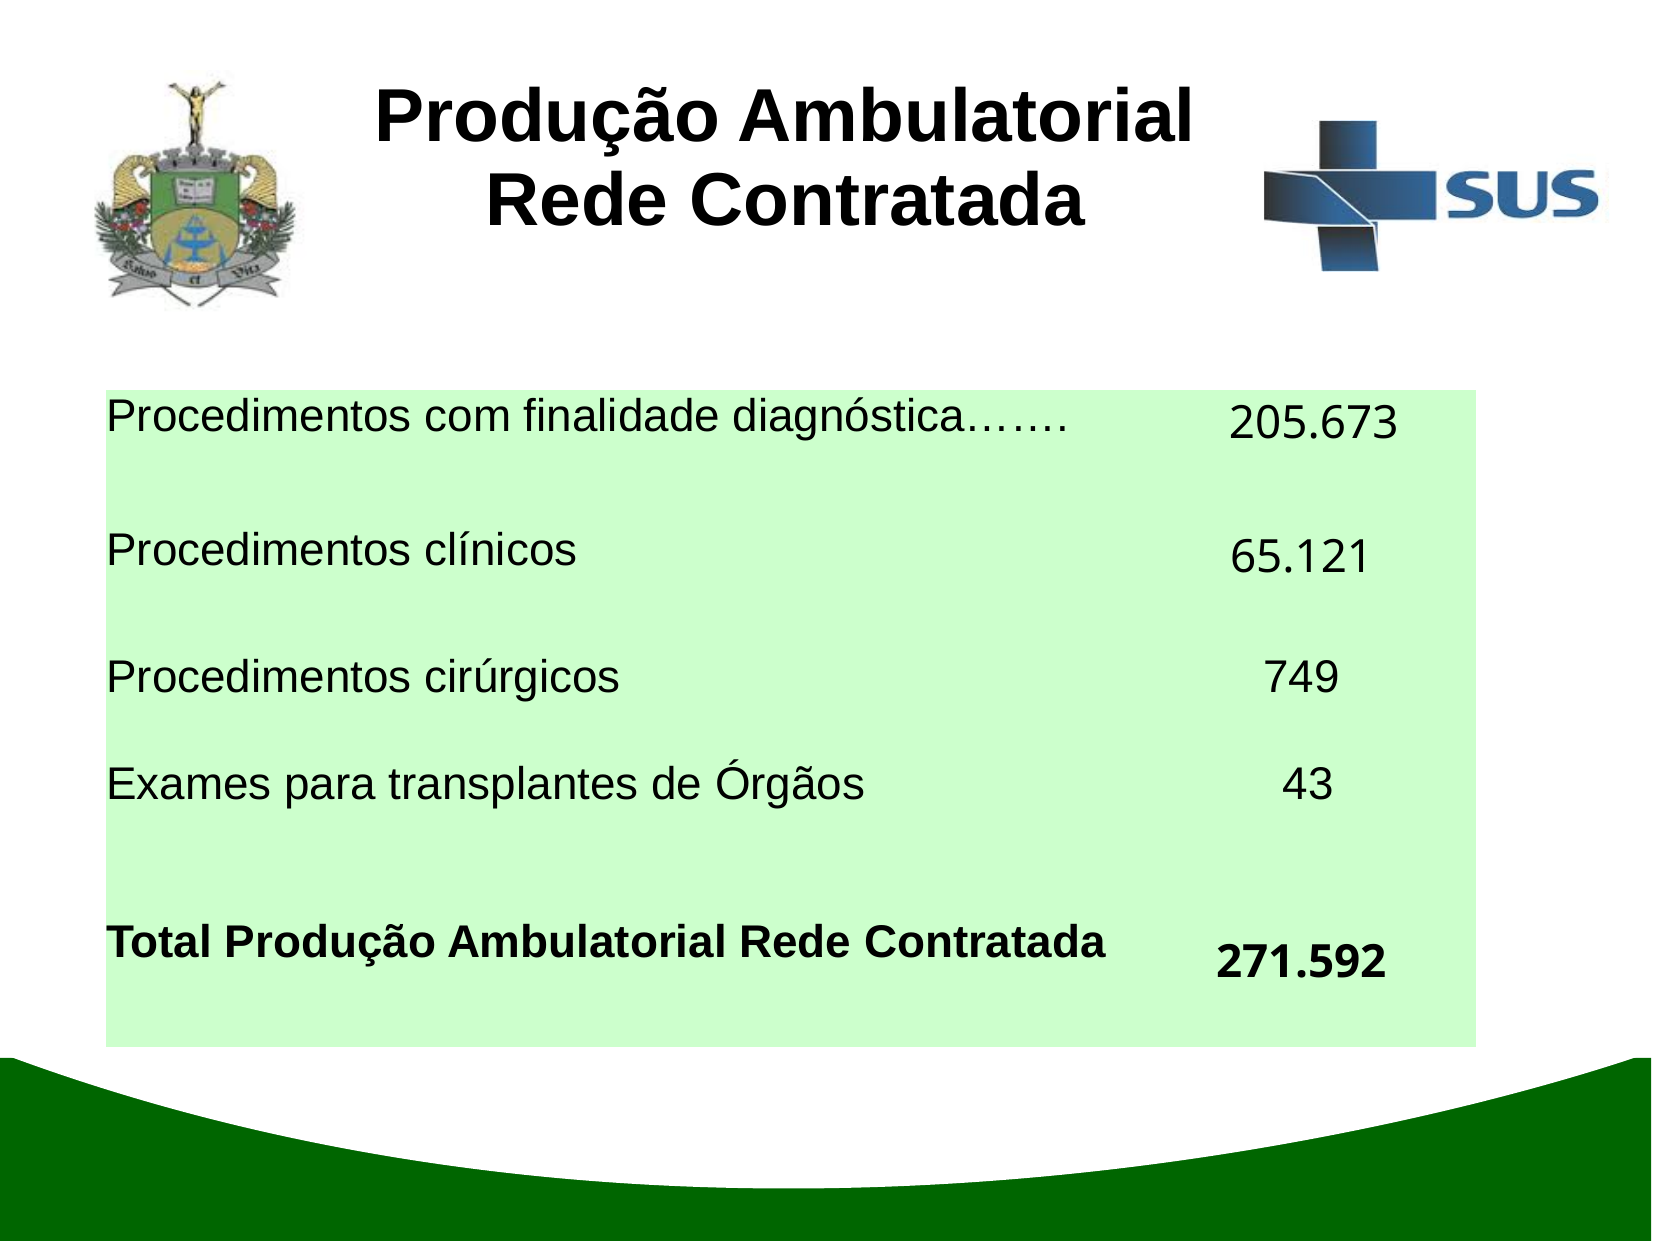

Produção Ambulatorial
Rede Contratada
| Procedimentos com finalidade diagnóstica……. | 205.673 |
| --- | --- |
| Procedimentos clínicos | 65.121 |
| Procedimentos cirúrgicos | 749 |
| Exames para transplantes de Órgãos | 43 |
| Total Produção Ambulatorial Rede Contratada | 271.592 |